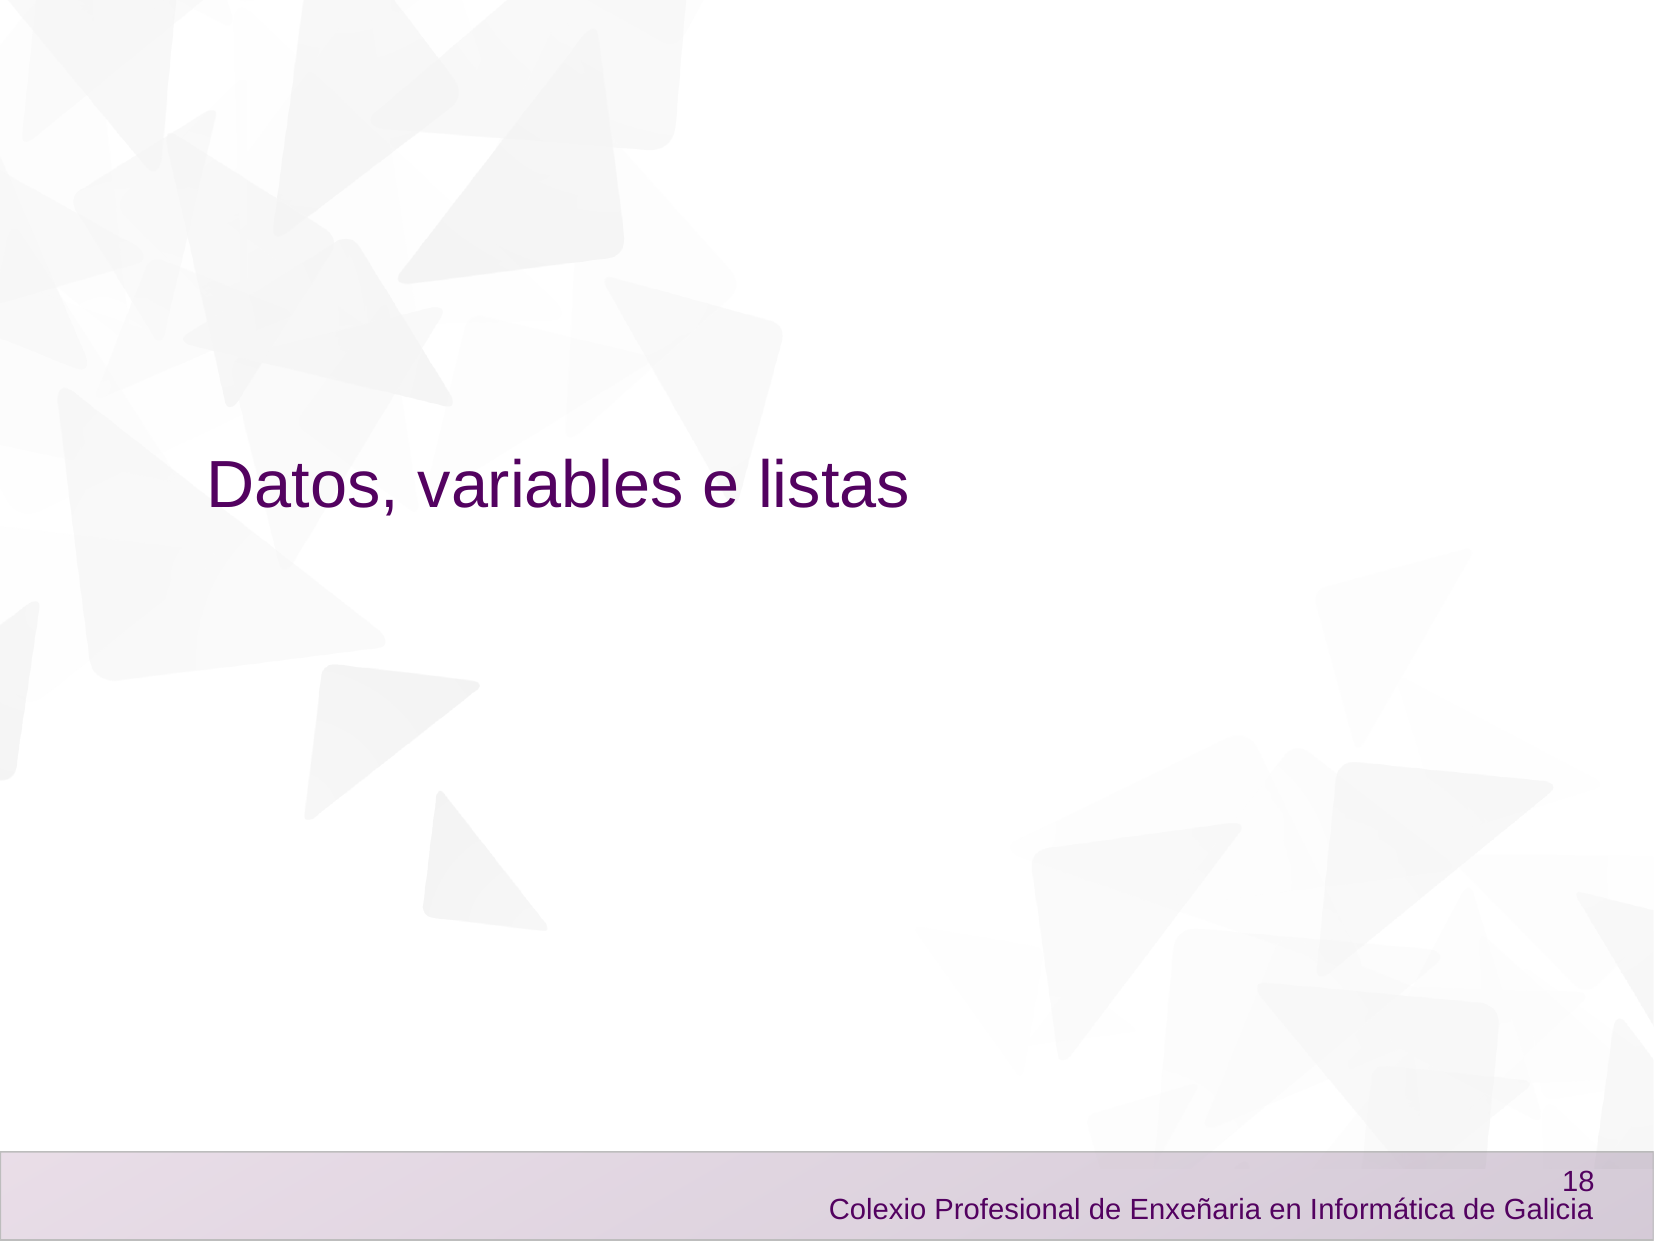

# Datos, variables e listas
18
Colexio Profesional de Enxeñaria en Informática de Galicia